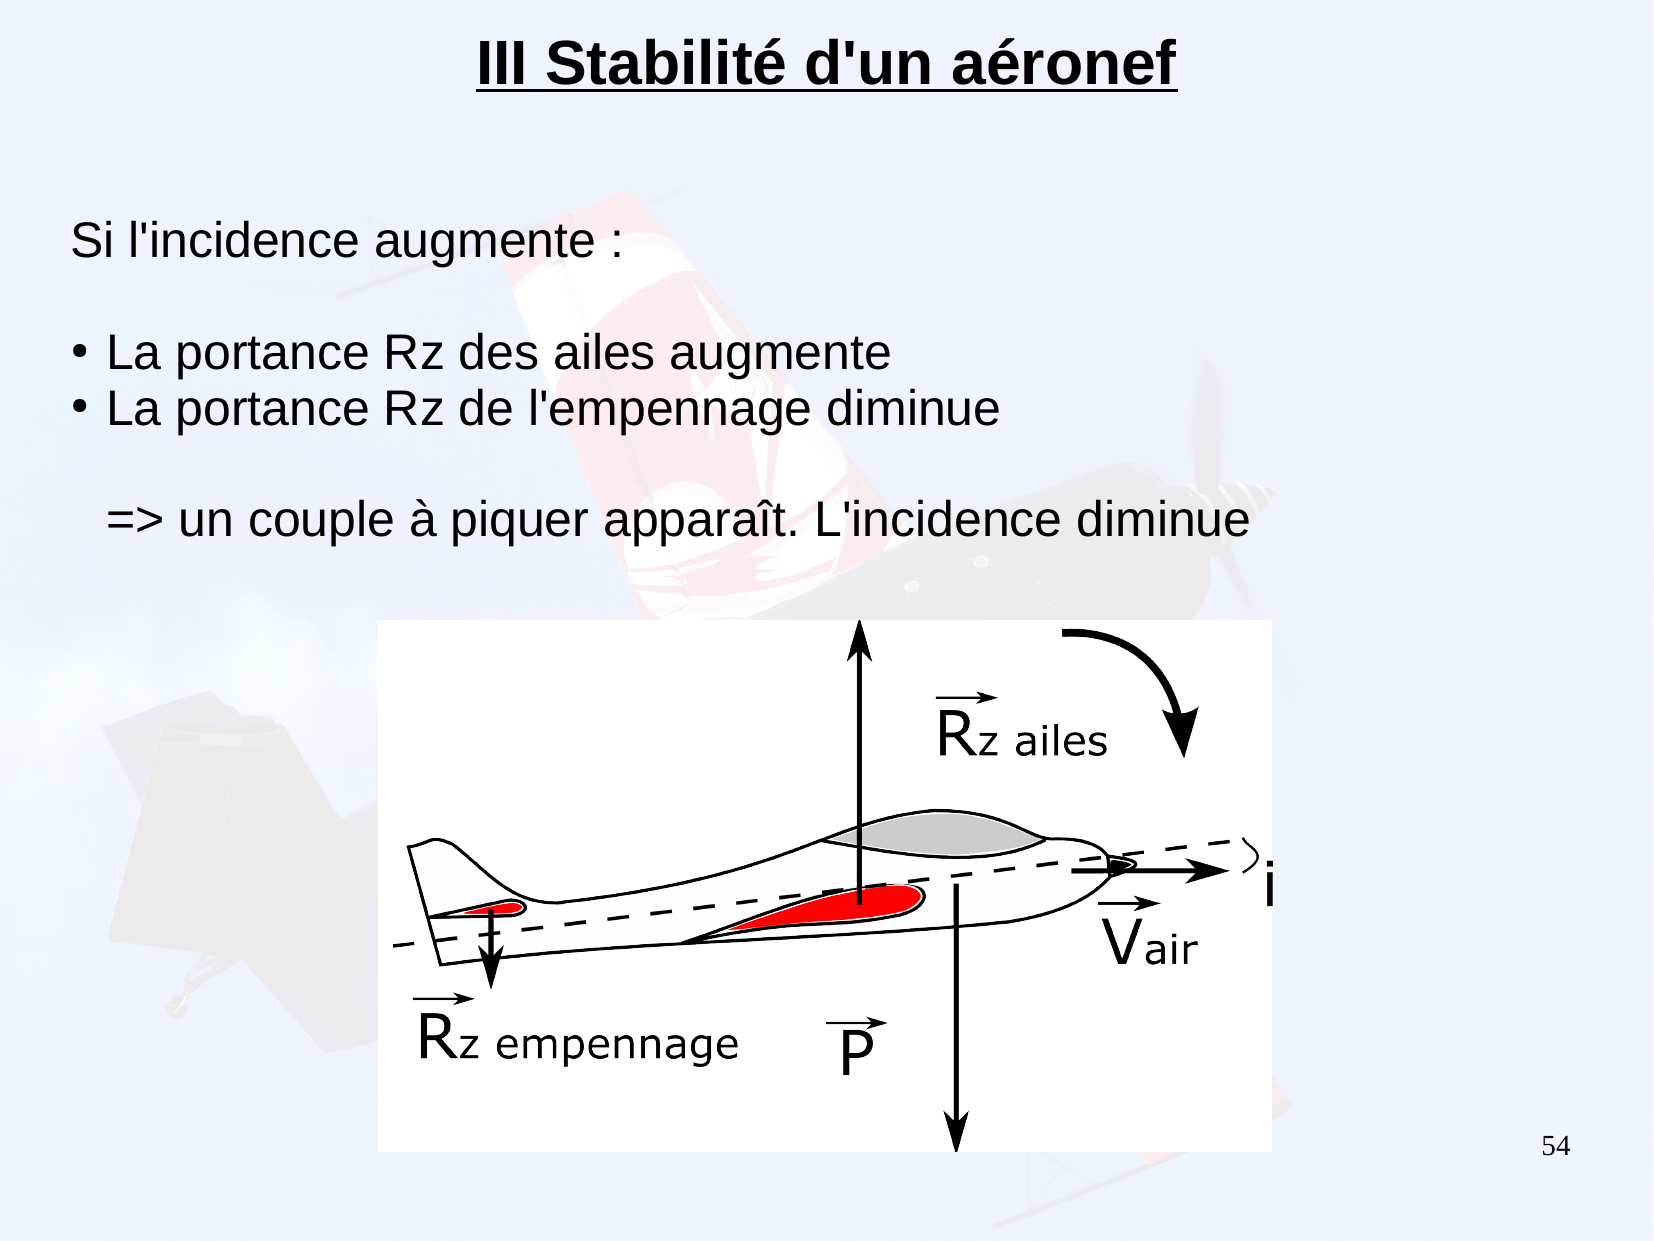

# III Stabilité d'un aéronef
Si l'incidence augmente :
La portance Rz des ailes augmente
La portance Rz de l'empennage diminue
=> un couple à piquer apparaît. L'incidence diminue
54